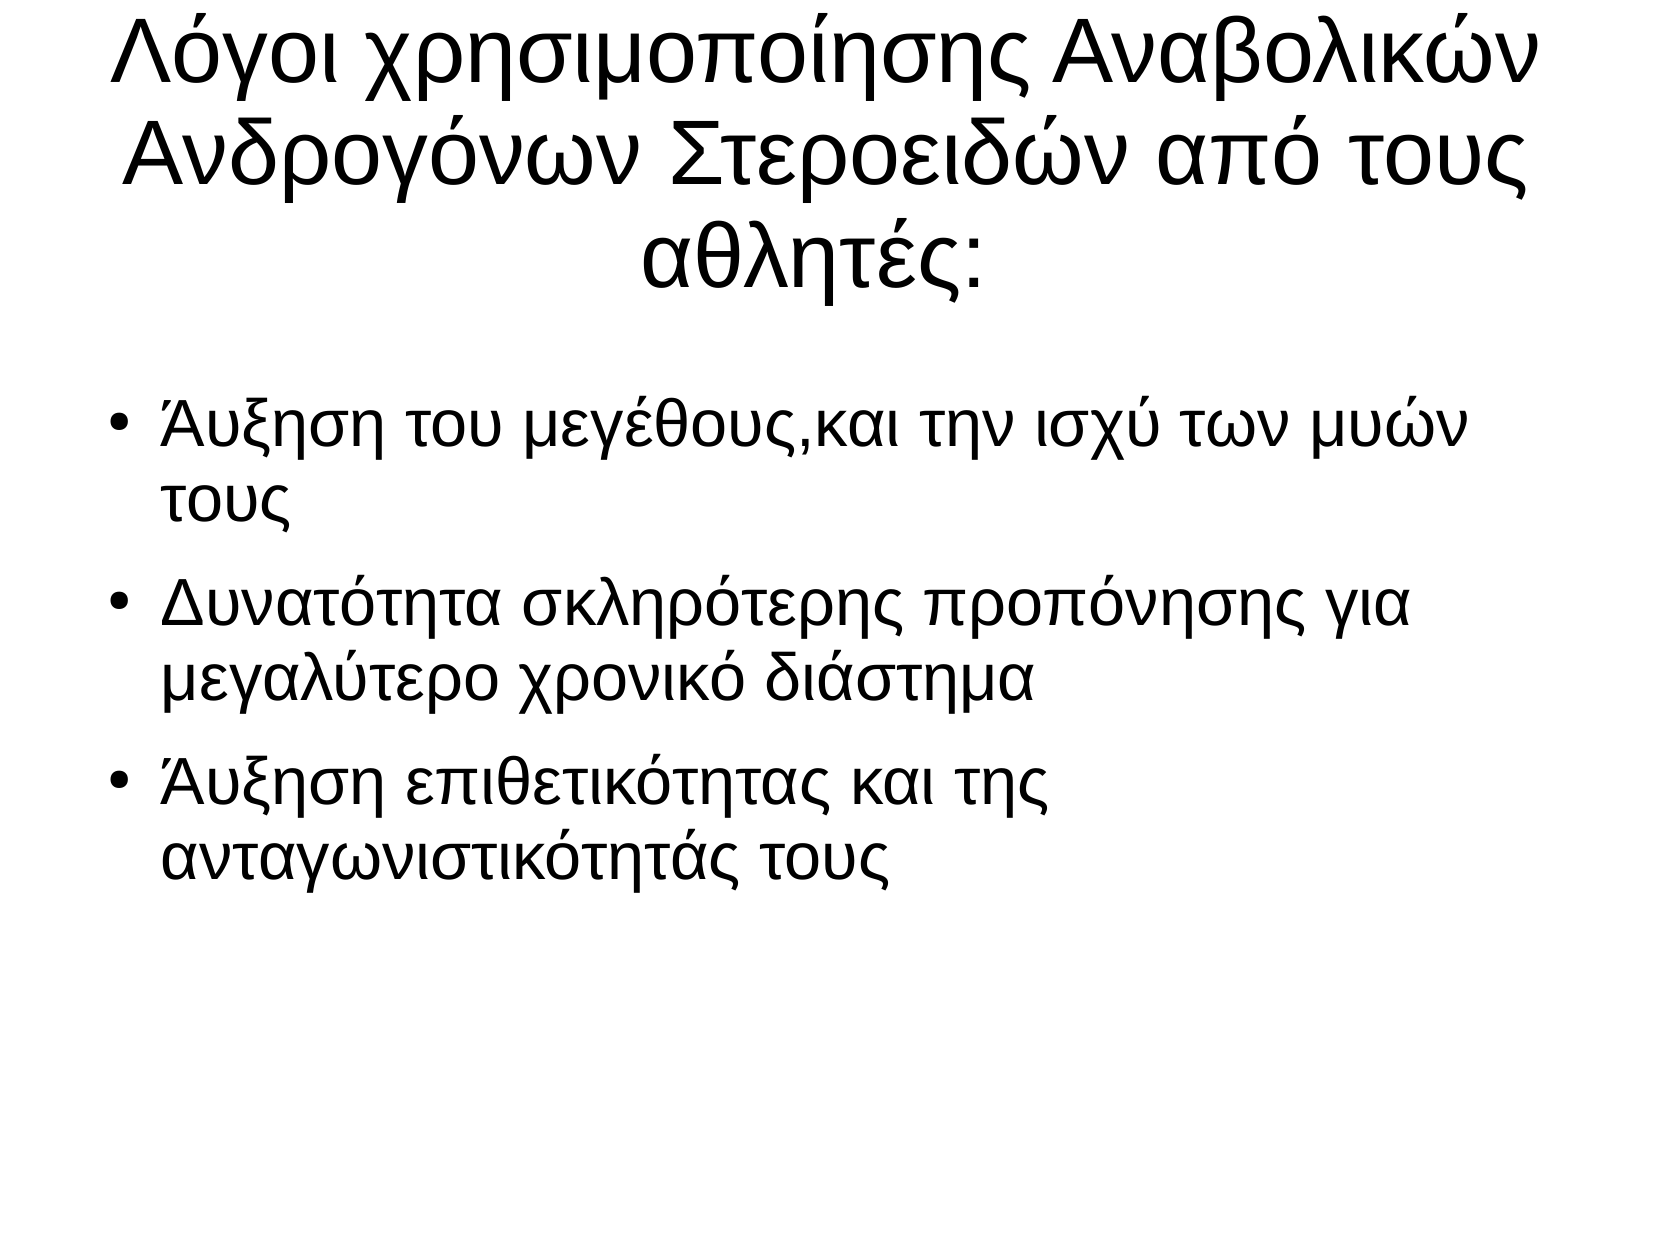

# Λόγοι χρησιμοποίησης Αναβολικών Ανδρογόνων Στεροειδών από τους αθλητές:
Άυξηση του μεγέθους,και την ισχύ των μυών τους
Δυνατότητα σκληρότερης προπόνησης για μεγαλύτερο χρονικό διάστημα
Άυξηση επιθετικότητας και της ανταγωνιστικότητάς τους